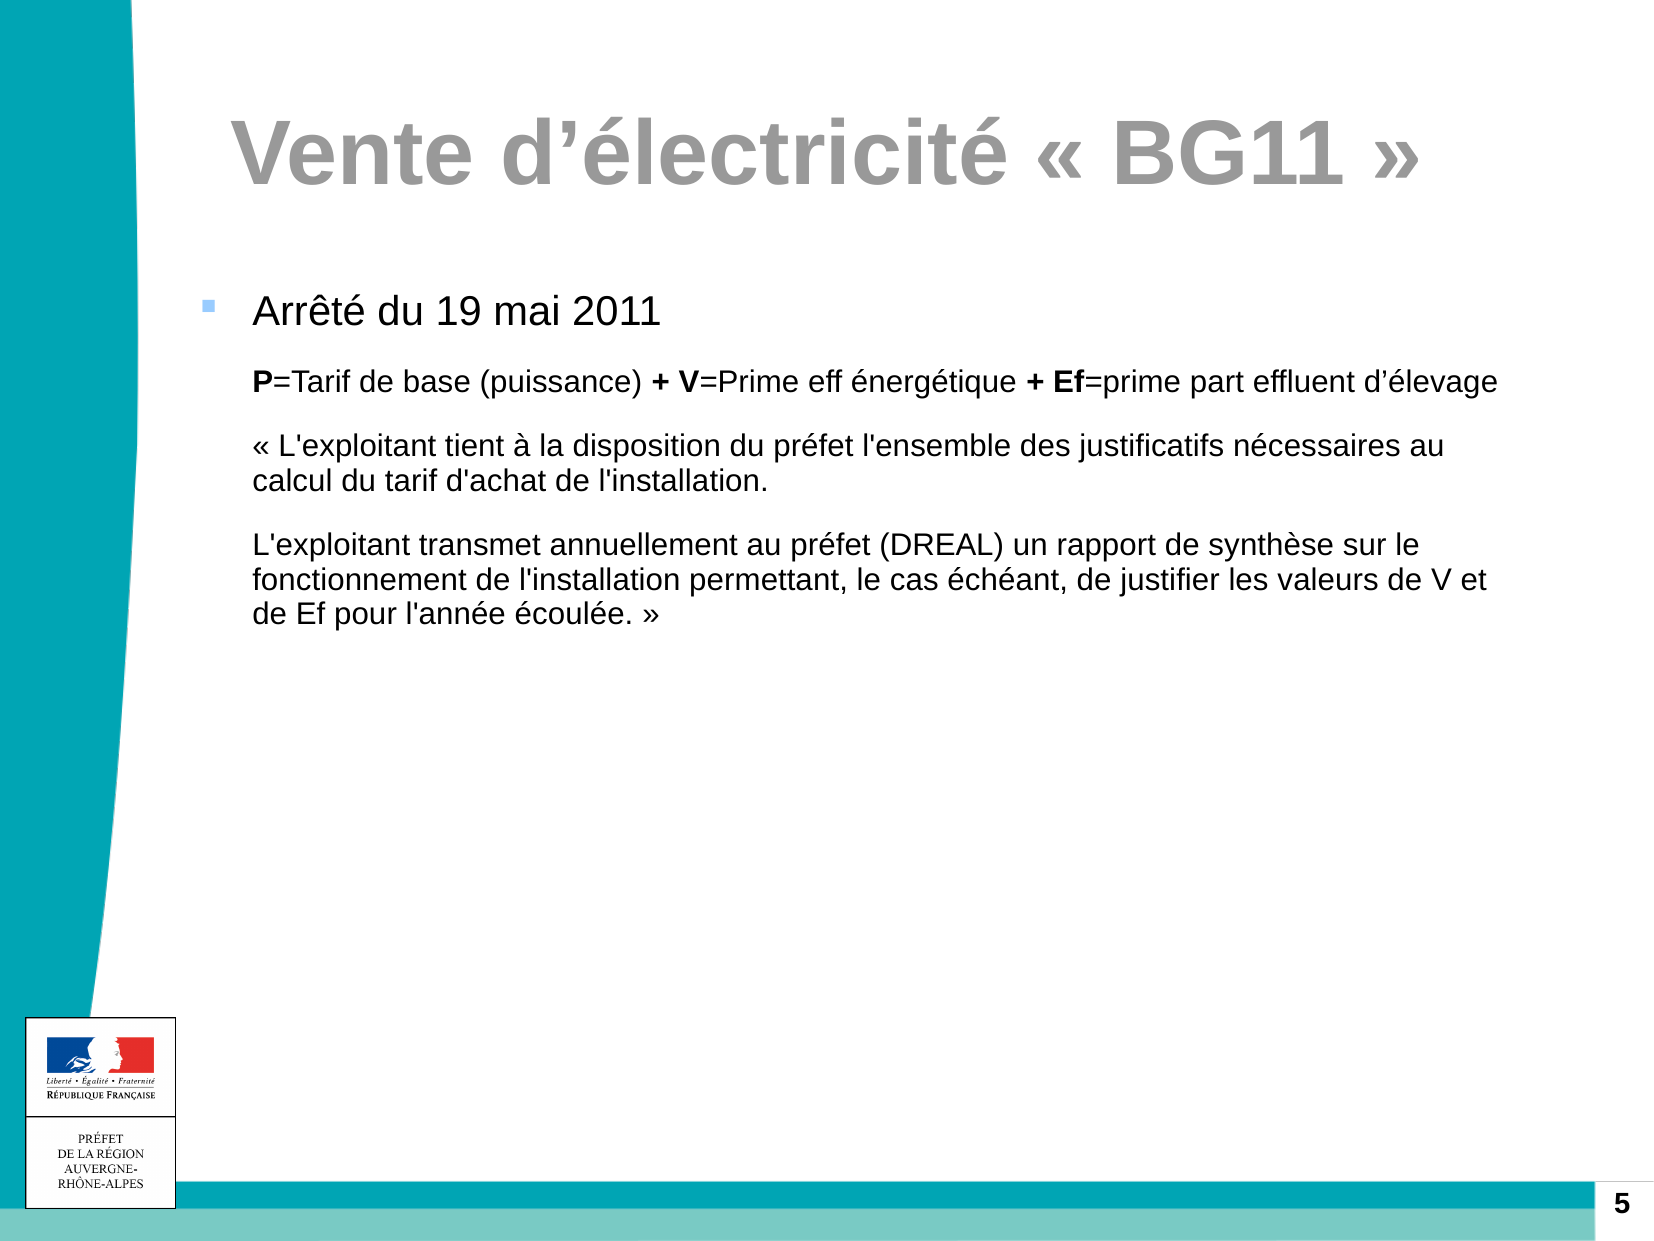

# Vente d’électricité « BG11 »
Arrêté du 19 mai 2011
P=Tarif de base (puissance) + V=Prime eff énergétique + Ef=prime part effluent d’élevage
« L'exploitant tient à la disposition du préfet l'ensemble des justificatifs nécessaires au calcul du tarif d'achat de l'installation.
L'exploitant transmet annuellement au préfet (DREAL) un rapport de synthèse sur le fonctionnement de l'installation permettant, le cas échéant, de justifier les valeurs de V et de Ef pour l'année écoulée. »
5